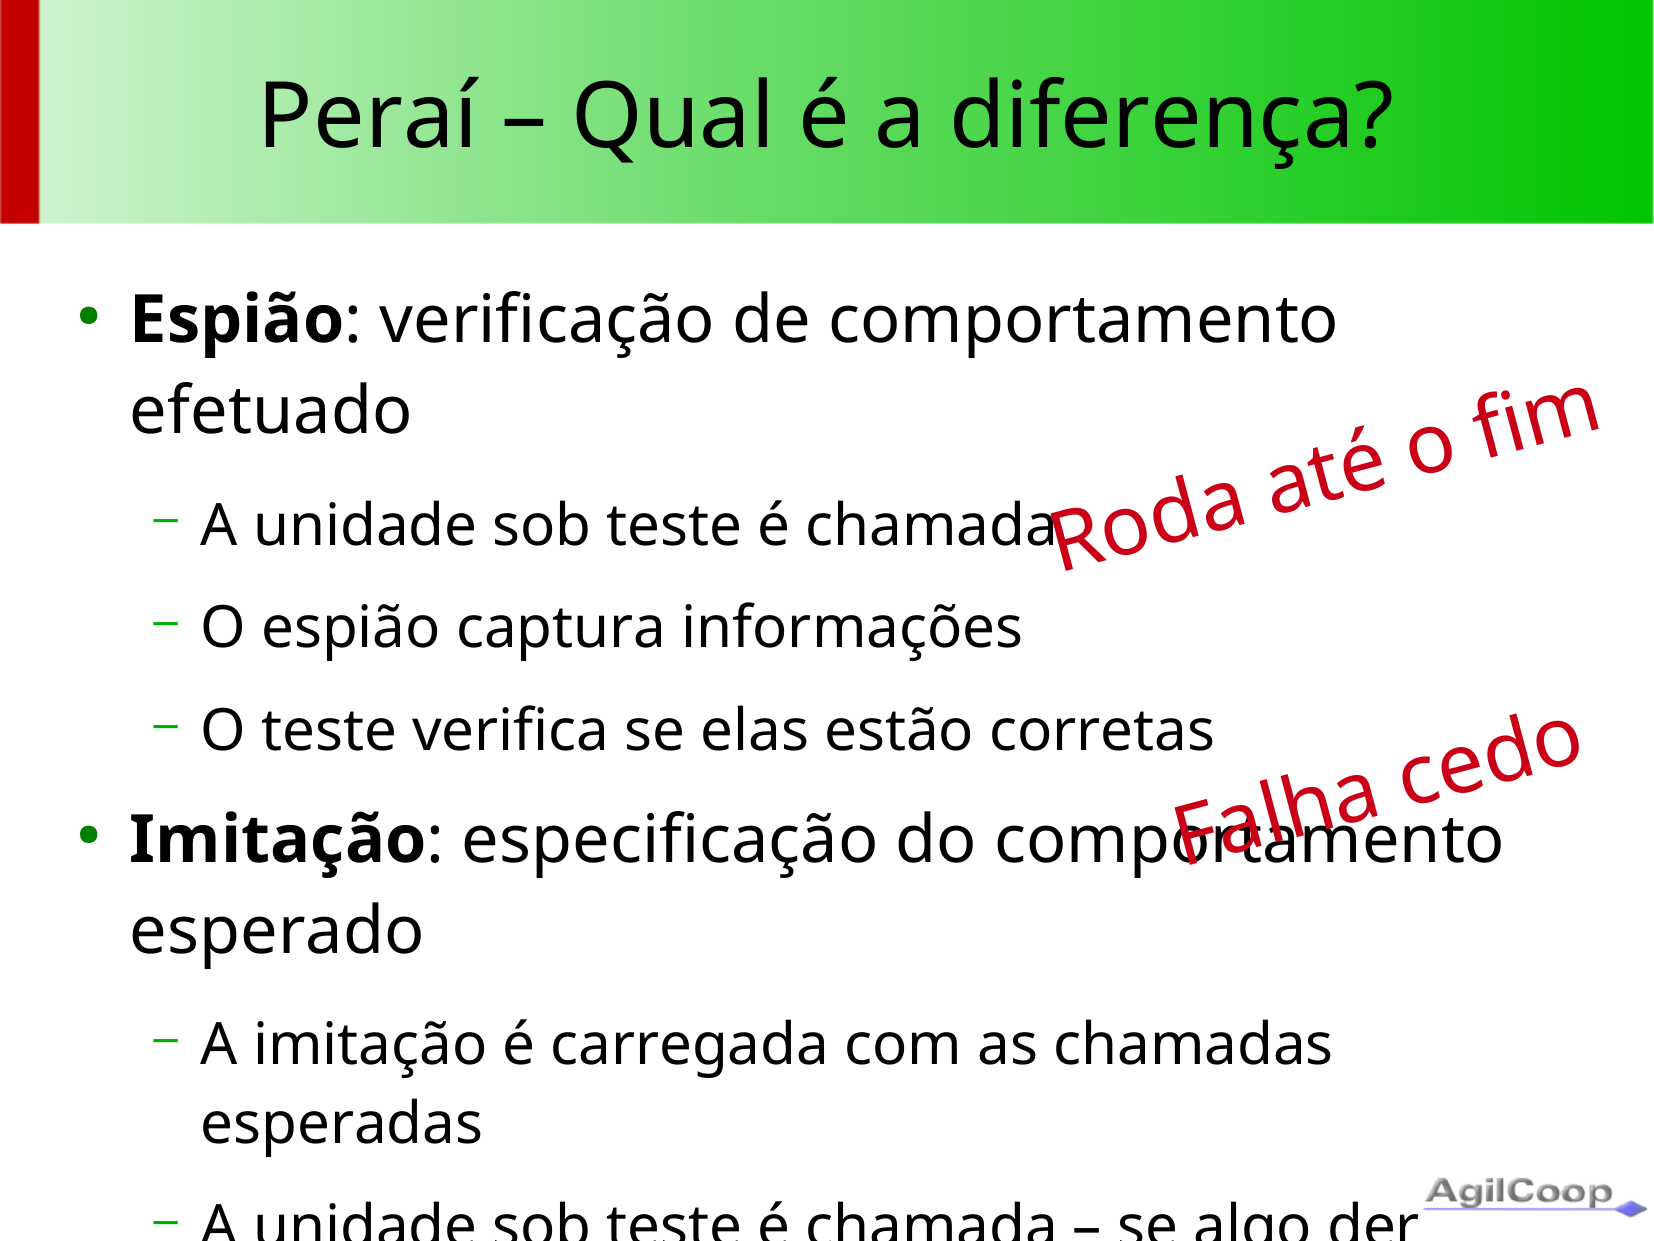

# Peraí – Qual é a diferença?
Espião: verificação de comportamento efetuado
A unidade sob teste é chamada
O espião captura informações
O teste verifica se elas estão corretas
Imitação: especificação do comportamento esperado
A imitação é carregada com as chamadas esperadas
A unidade sob teste é chamada – se algo der errado, os testes falham
Roda até o fim
Falha cedo